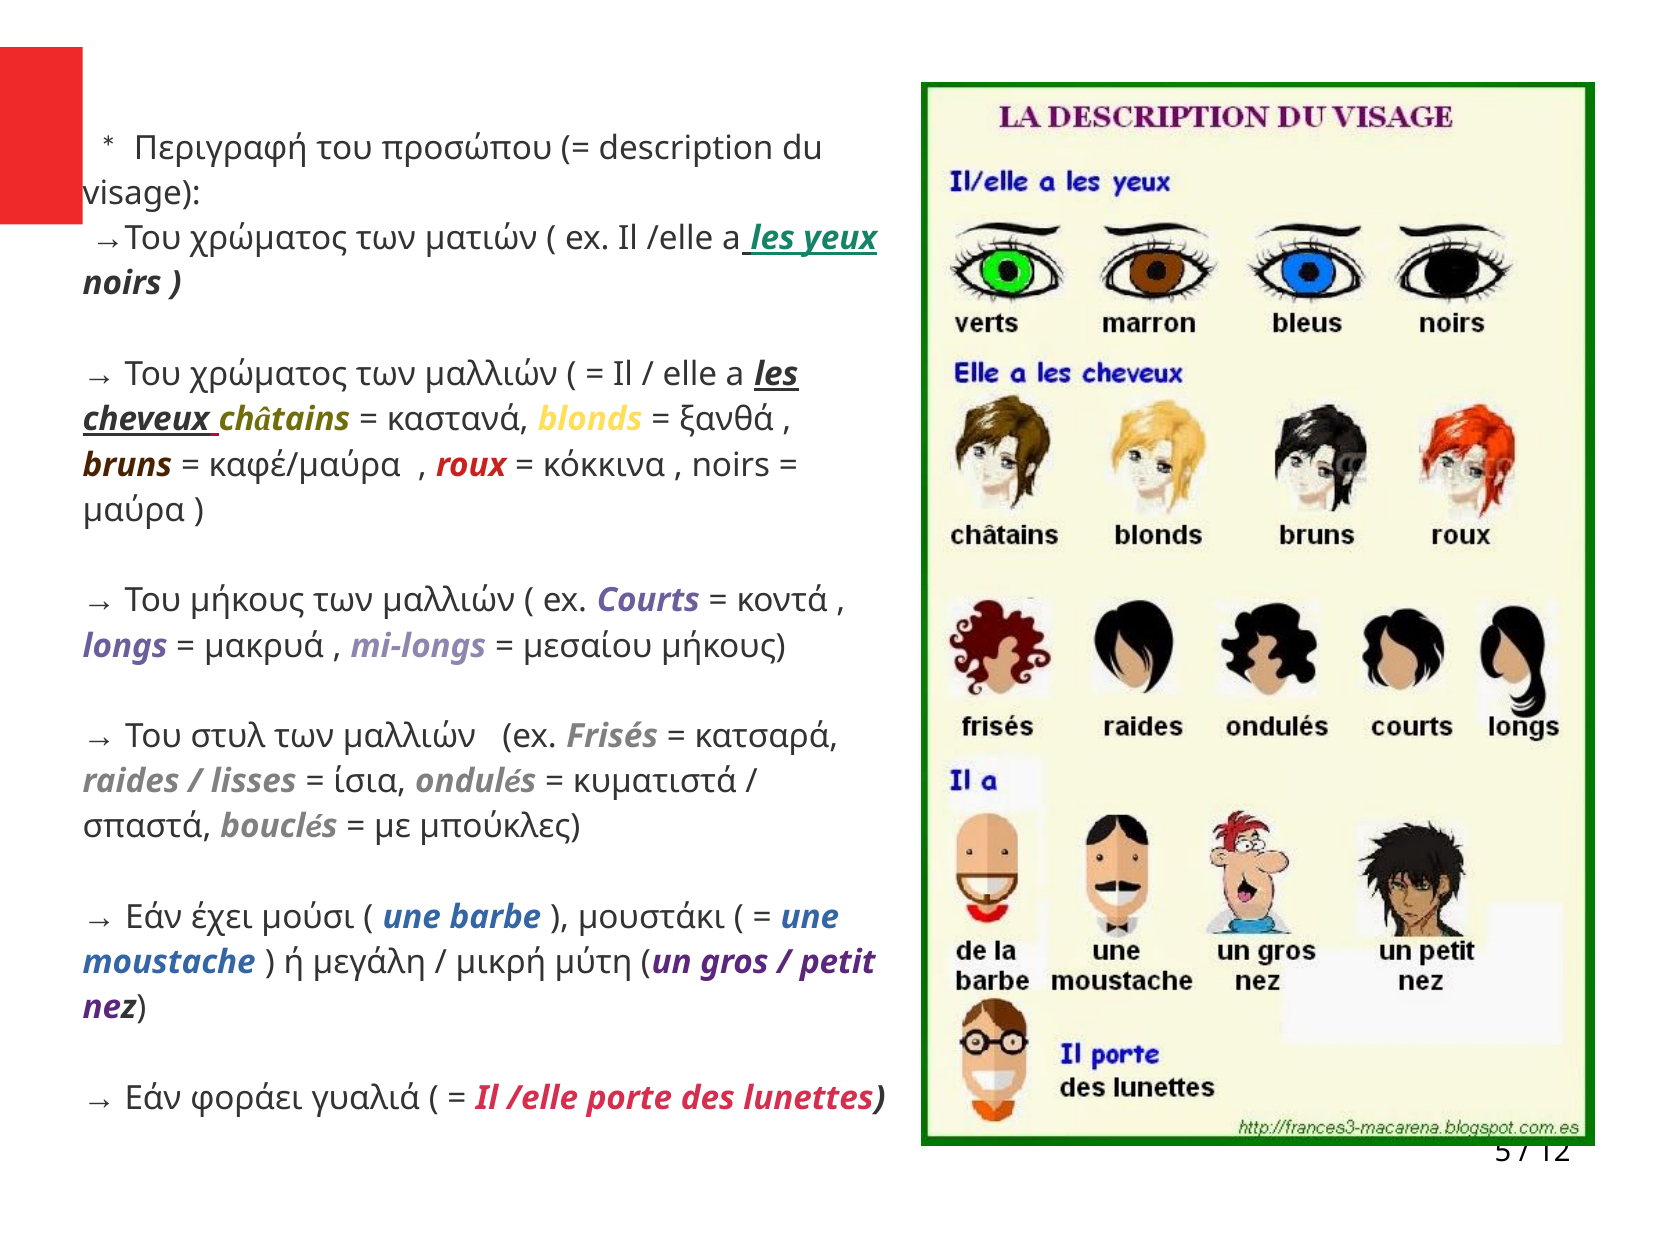

# * Περιγραφή του προσώπου (= description du visage): →Του χρώματος των ματιών ( ex. Il /elle a les yeux noirs ) → Του χρώματος των μαλλιών ( = Il / elle a les cheveux châtains = καστανά, blonds = ξανθά , bruns = καφέ/μαύρα , roux = κόκκινα , noirs = μαύρα ) → Του μήκους των μαλλιών ( ex. Courts = κοντά , longs = μακρυά , mi-longs = μεσαίου μήκους) → Του στυλ των μαλλιών (ex. Frisés = κατσαρά, raides / lisses = ίσια, ondulés = κυματιστά / σπαστά, bouclés = με μπούκλες) → Εάν έχει μούσι ( une barbe ), μουστάκι ( = une moustache ) ή μεγάλη / μικρή μύτη (un gros / petit nez) → Εάν φοράει γυαλιά ( = Il /elle porte des lunettes)
5